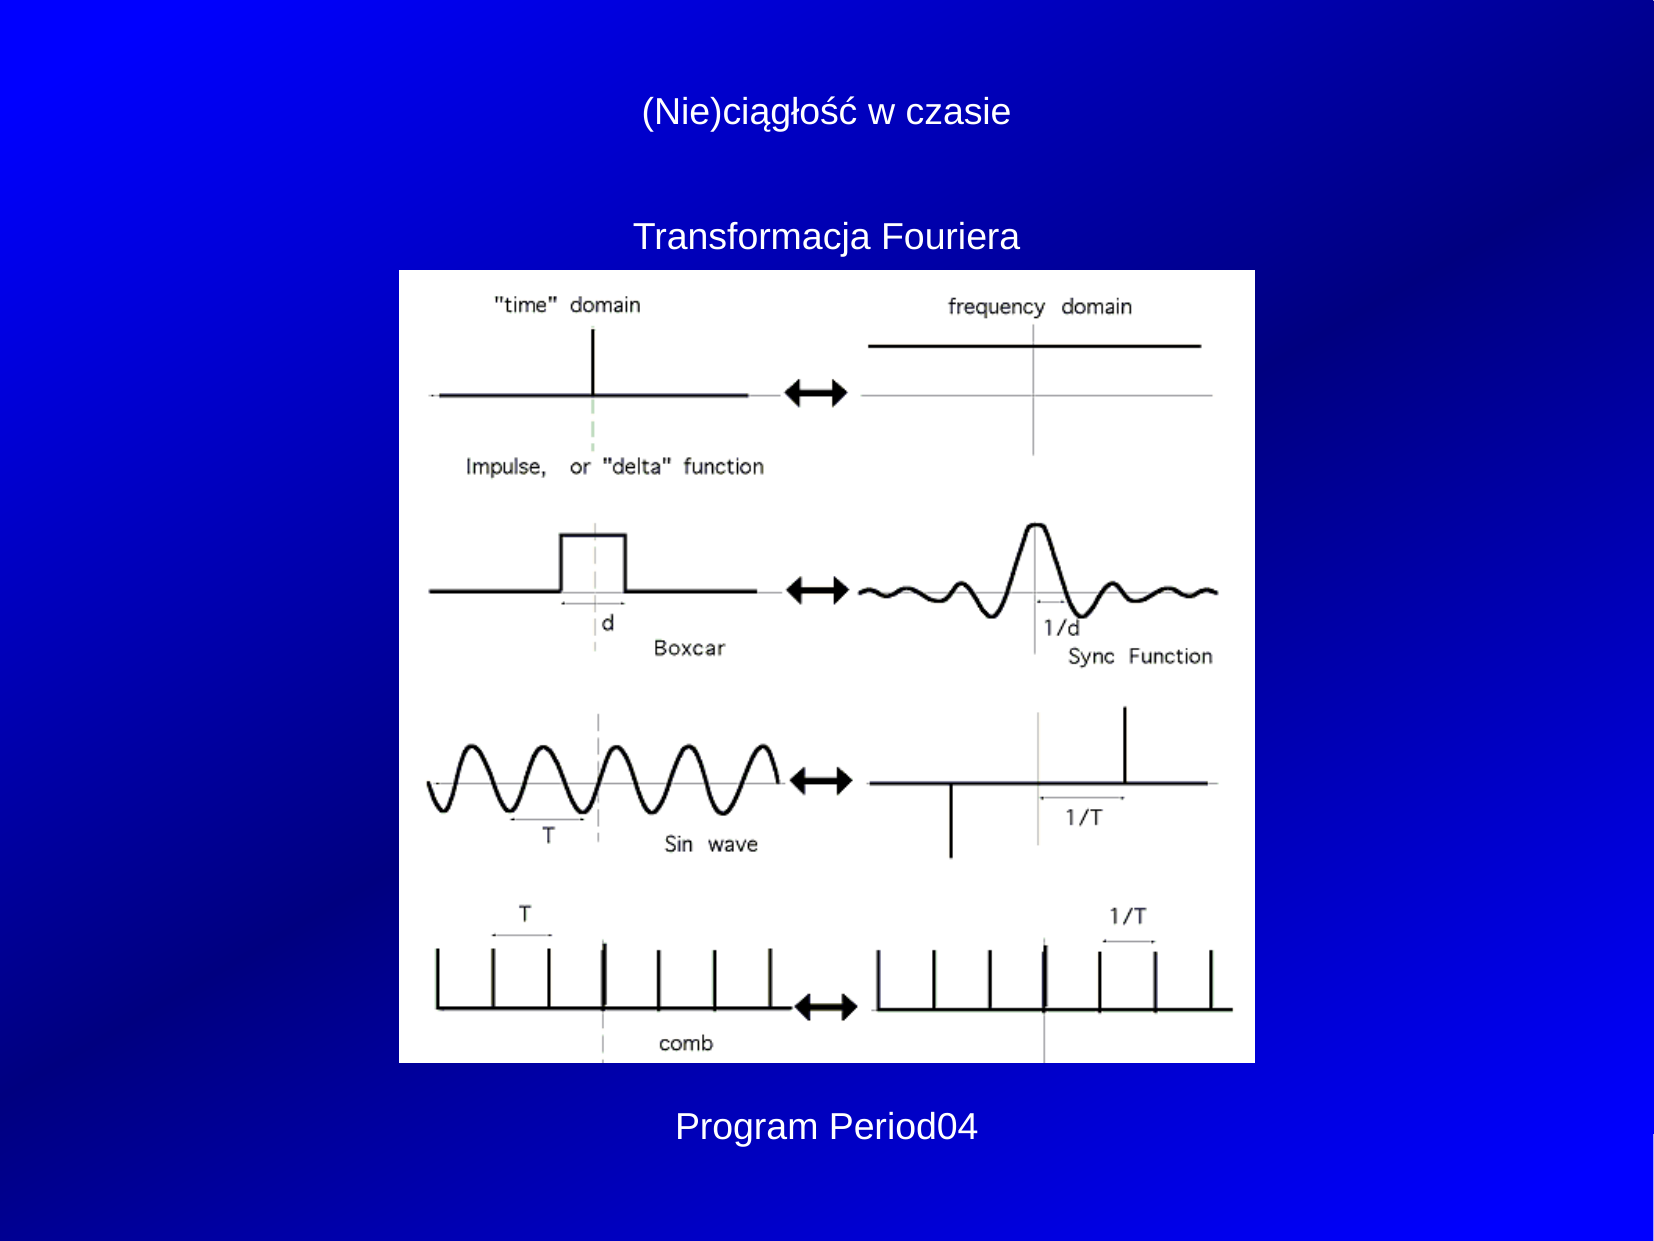

(Nie)ciągłość w czasie
Transformacja Fouriera
Program Period04